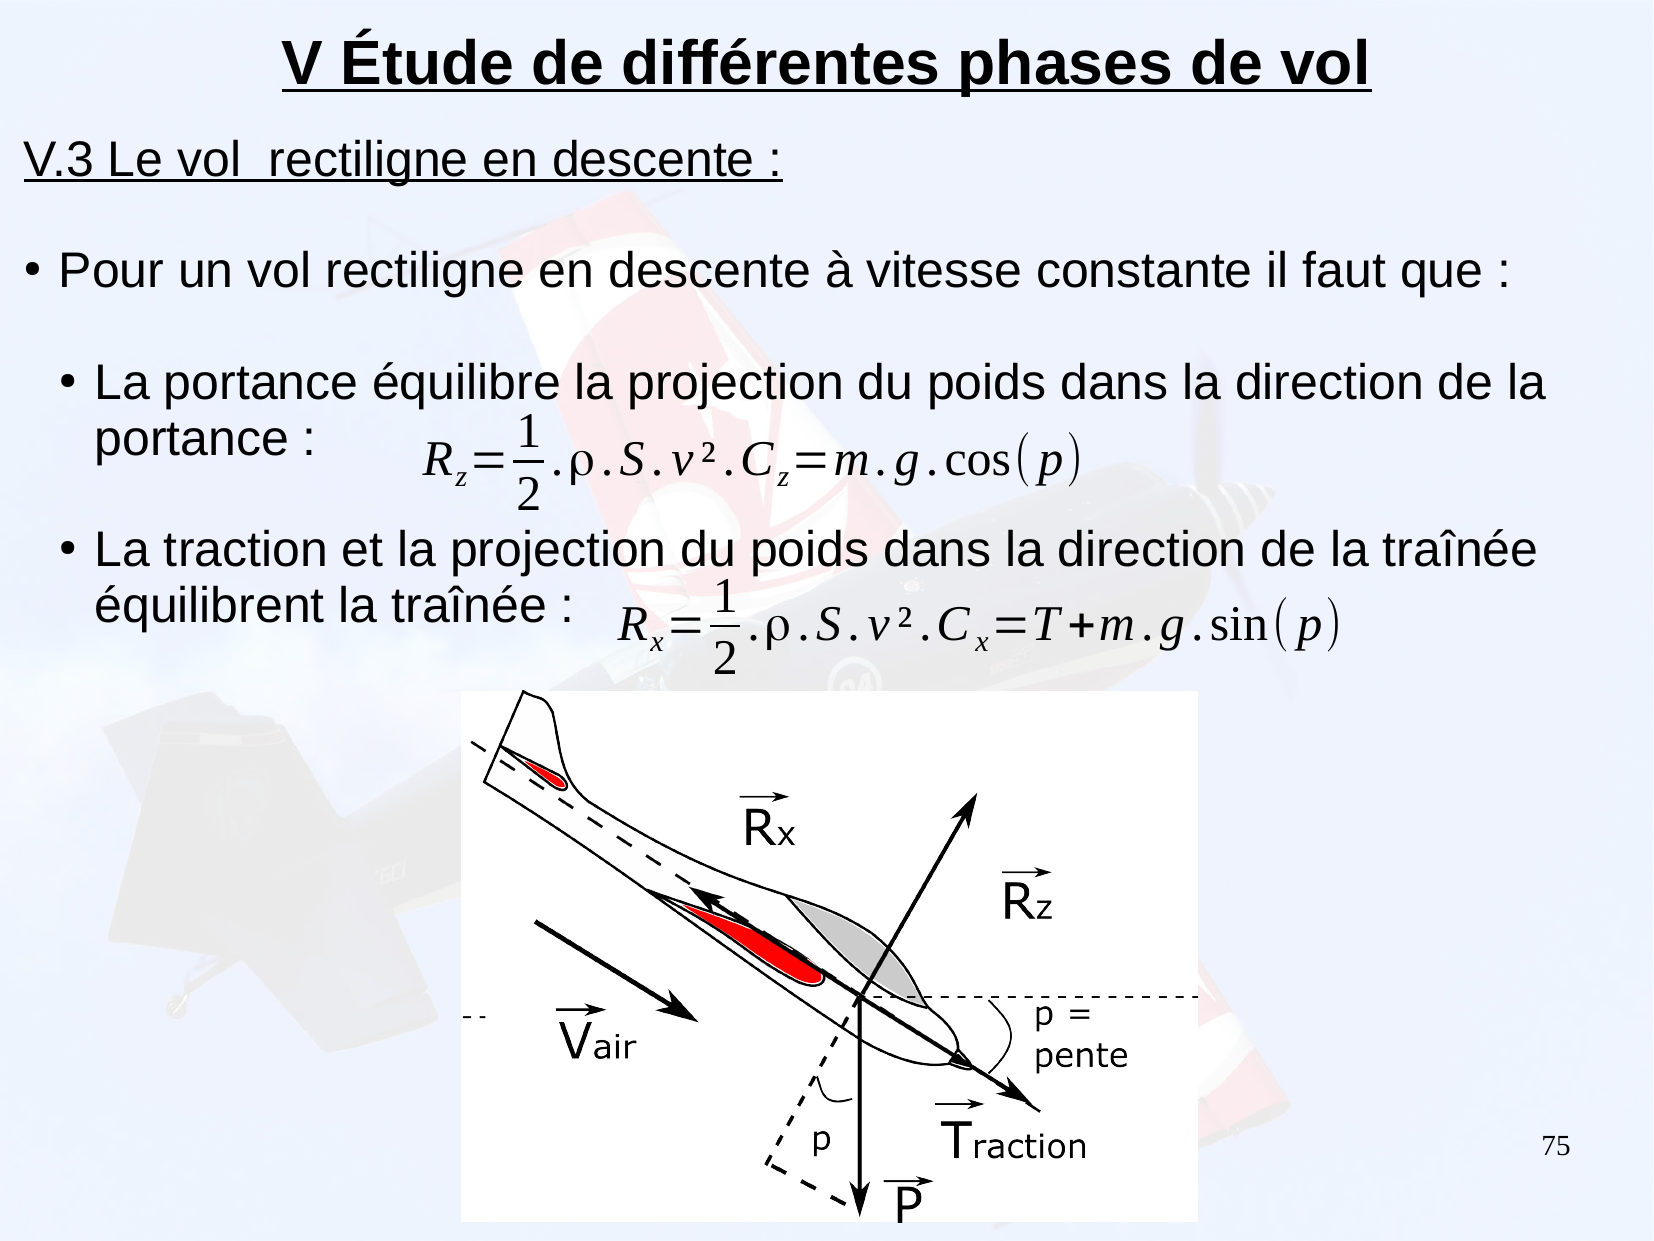

# V Étude de différentes phases de vol
V.3 Le vol  rectiligne en descente :
Pour un vol rectiligne en descente à vitesse constante il faut que :
La portance équilibre la projection du poids dans la direction de la portance :
La traction et la projection du poids dans la direction de la traînée équilibrent la traînée :
75